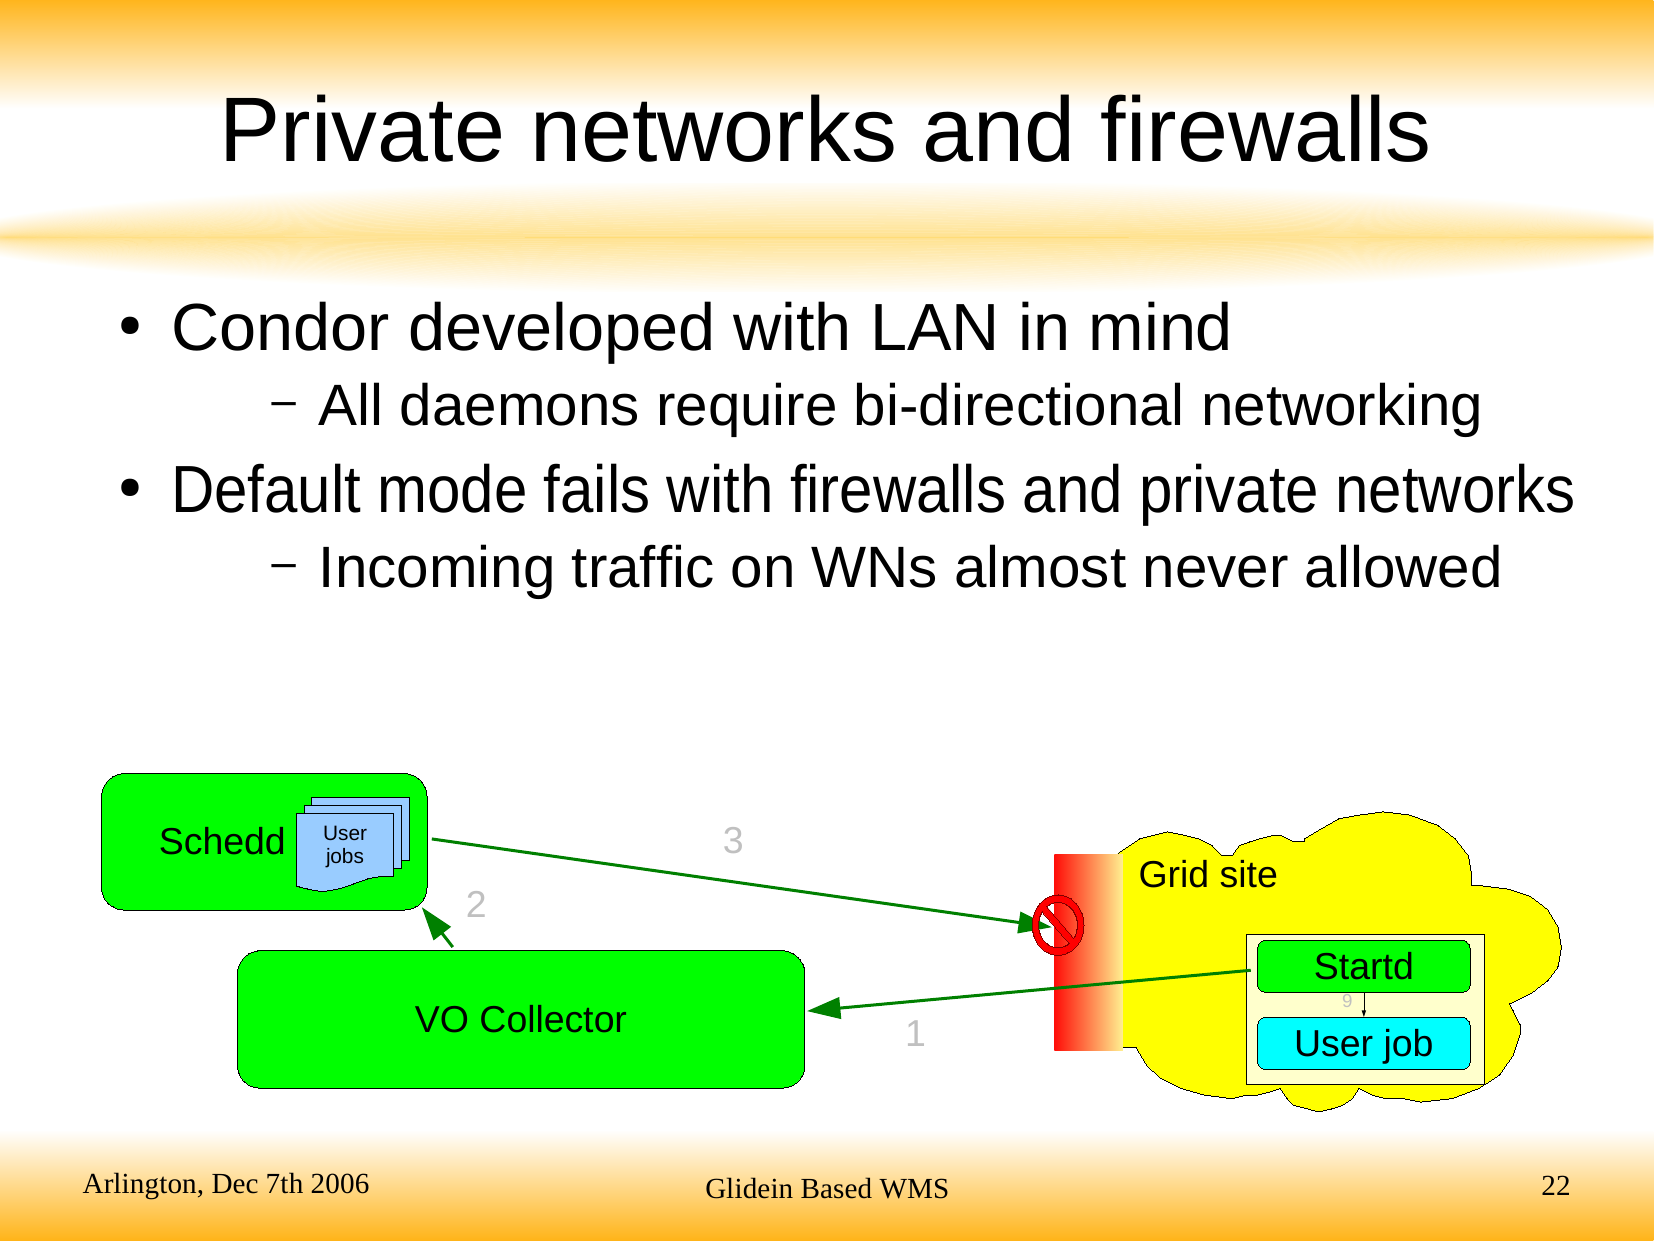

# Private networks and firewalls
Condor developed with LAN in mind
All daemons require bi-directional networking
Default mode fails with firewalls and private networks
Incoming traffic on WNs almost never allowed
Schedd
User
jobs
Grid site
3
2
Startd
VO Collector
9
1
User job
Arlington, Dec 7th 2006
22
Glidein Based WMS